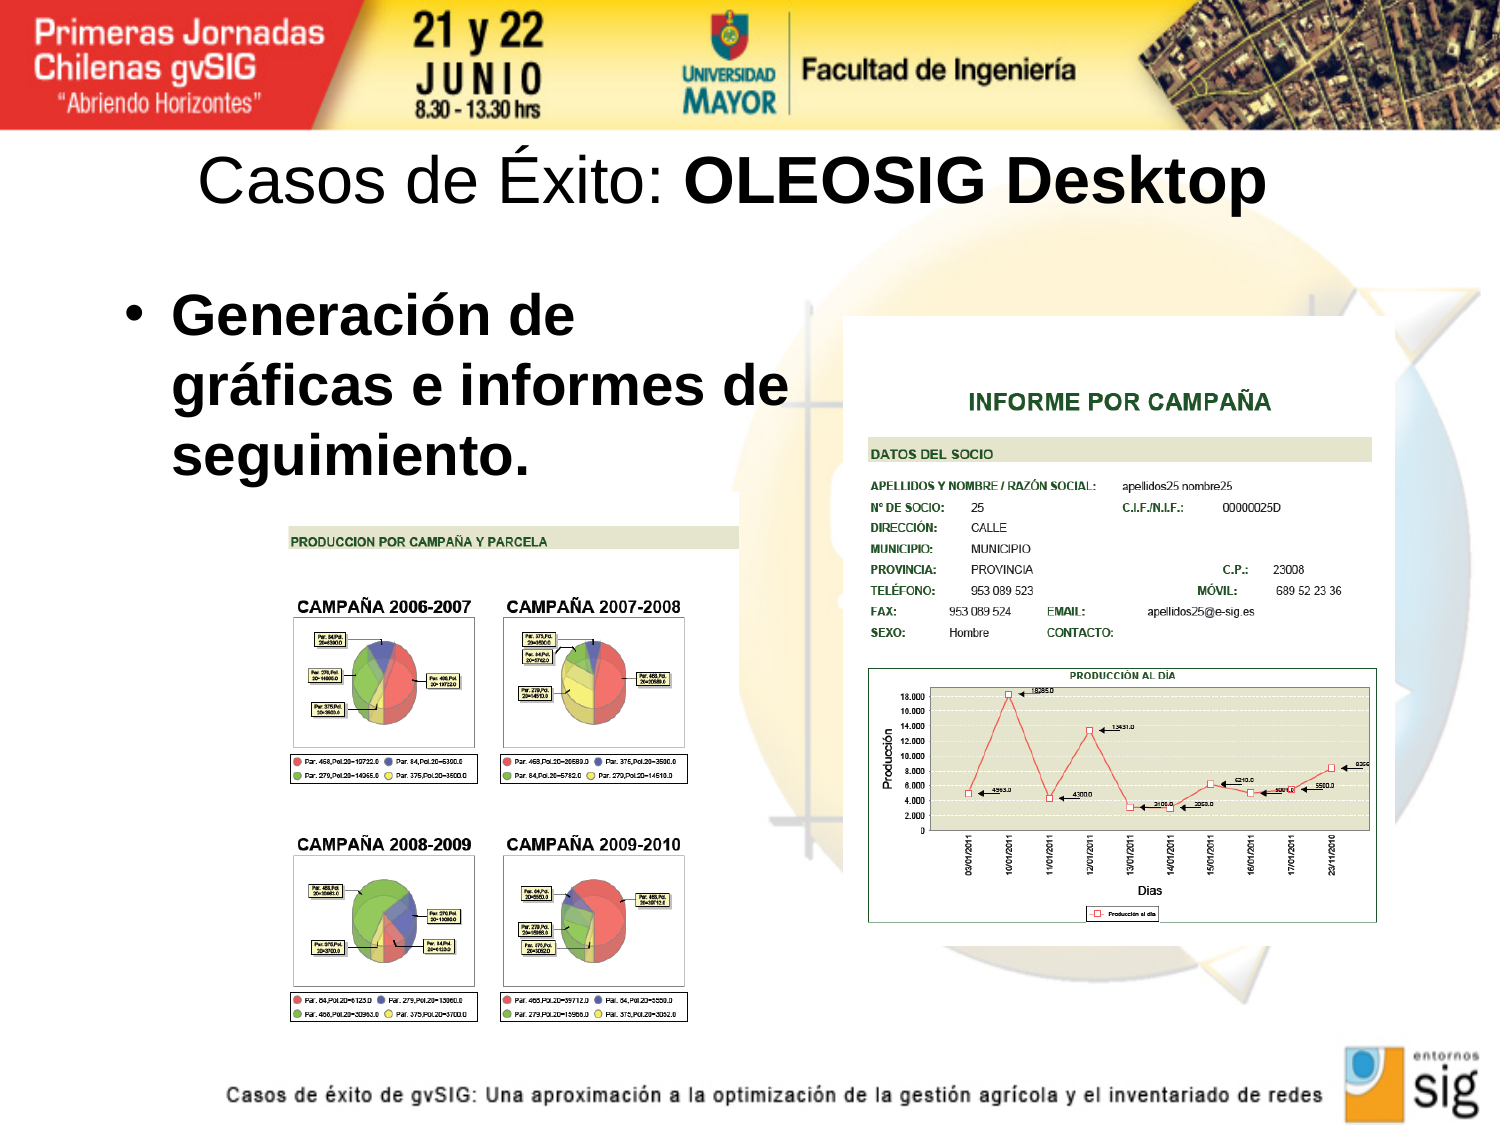

# Casos de Éxito: OLEOSIG Desktop
Generación de gráficas e informes de seguimiento.